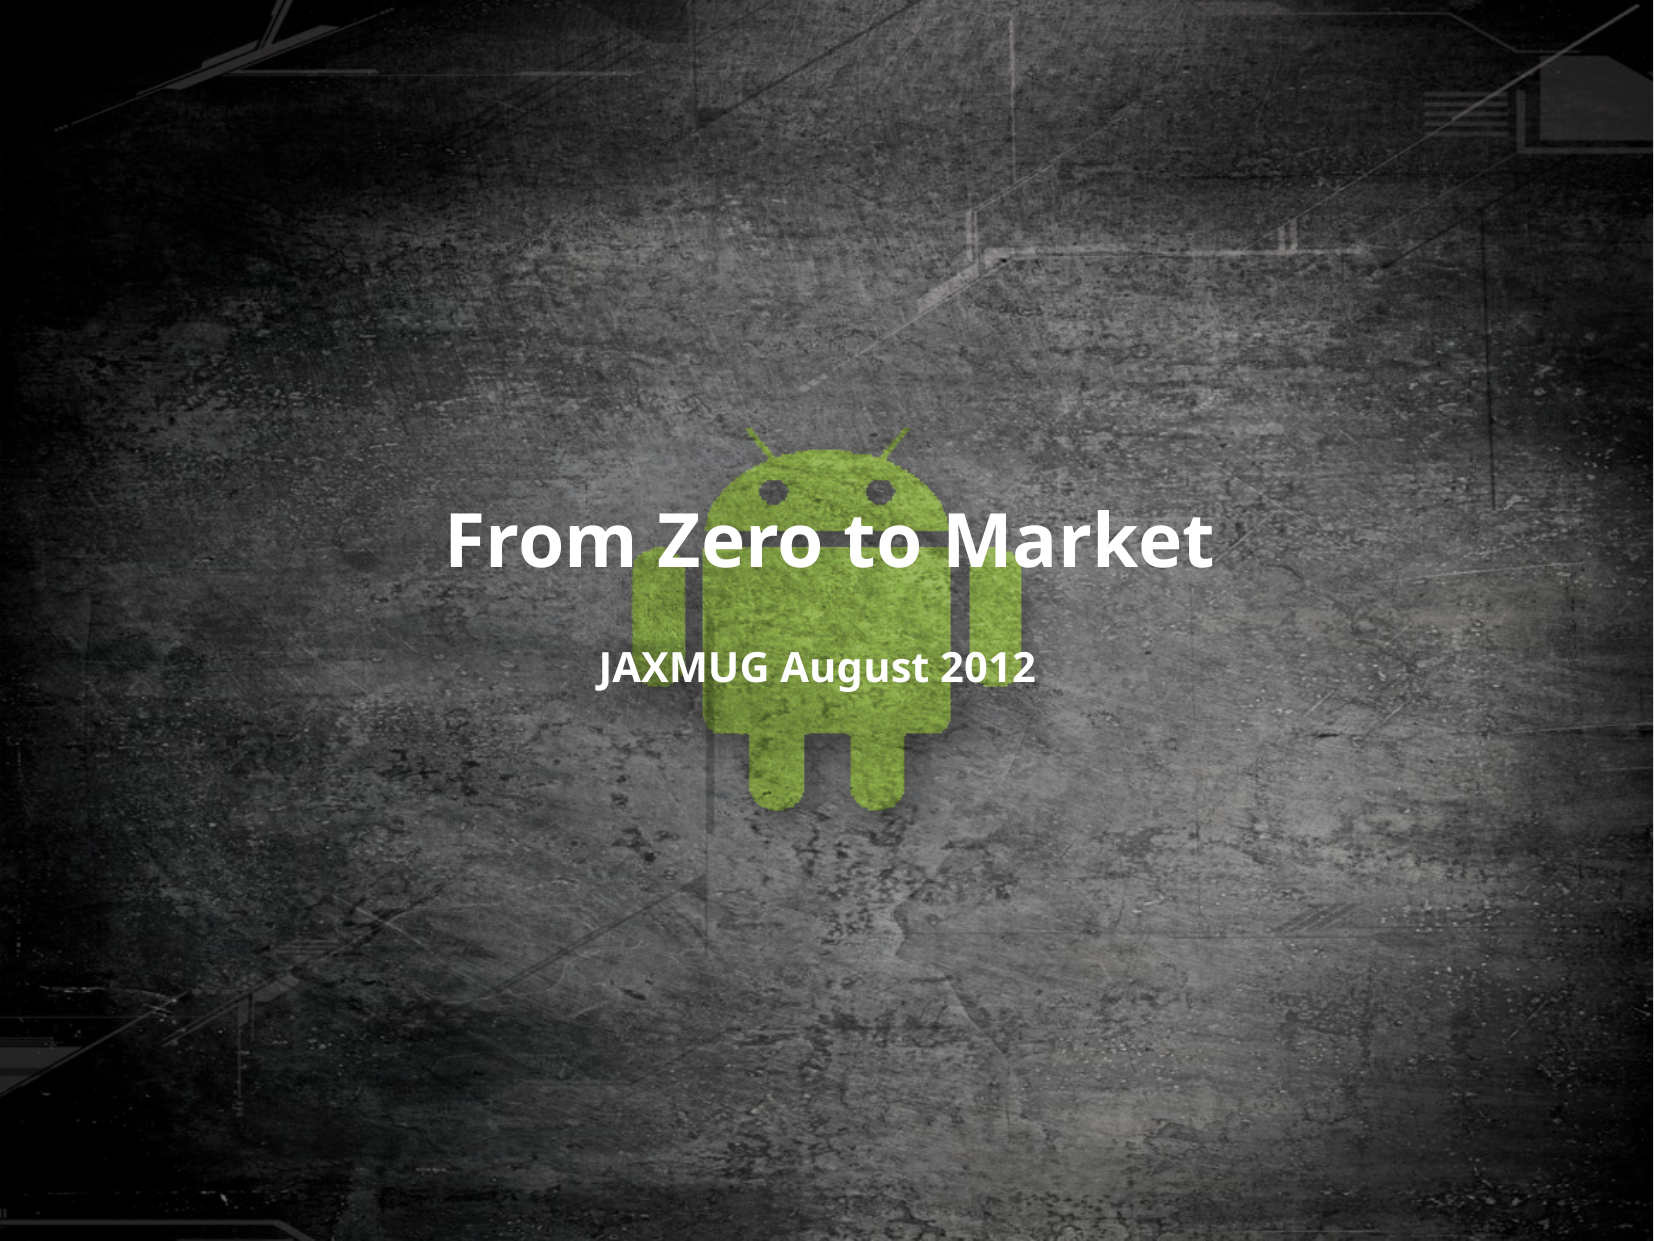

From Zero to Market
JAXMUG August 2012